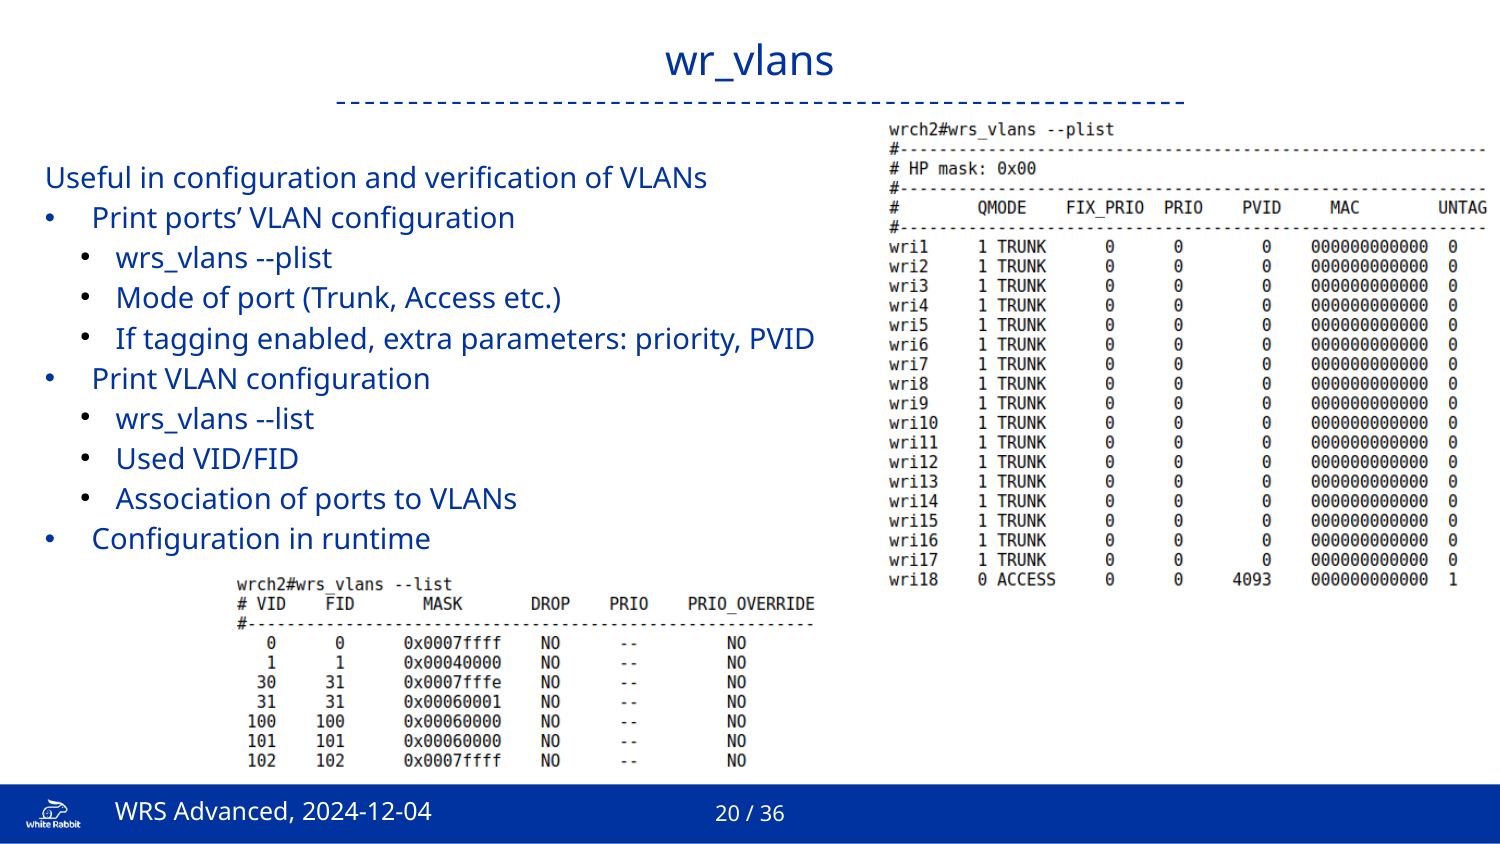

# wr_vlans
Useful in configuration and verification of VLANs
Print ports’ VLAN configuration
wrs_vlans --plist
Mode of port (Trunk, Access etc.)
If tagging enabled, extra parameters: priority, PVID
Print VLAN configuration
wrs_vlans --list
Used VID/FID
Association of ports to VLANs
Configuration in runtime
WRS Advanced, 2024-12-04